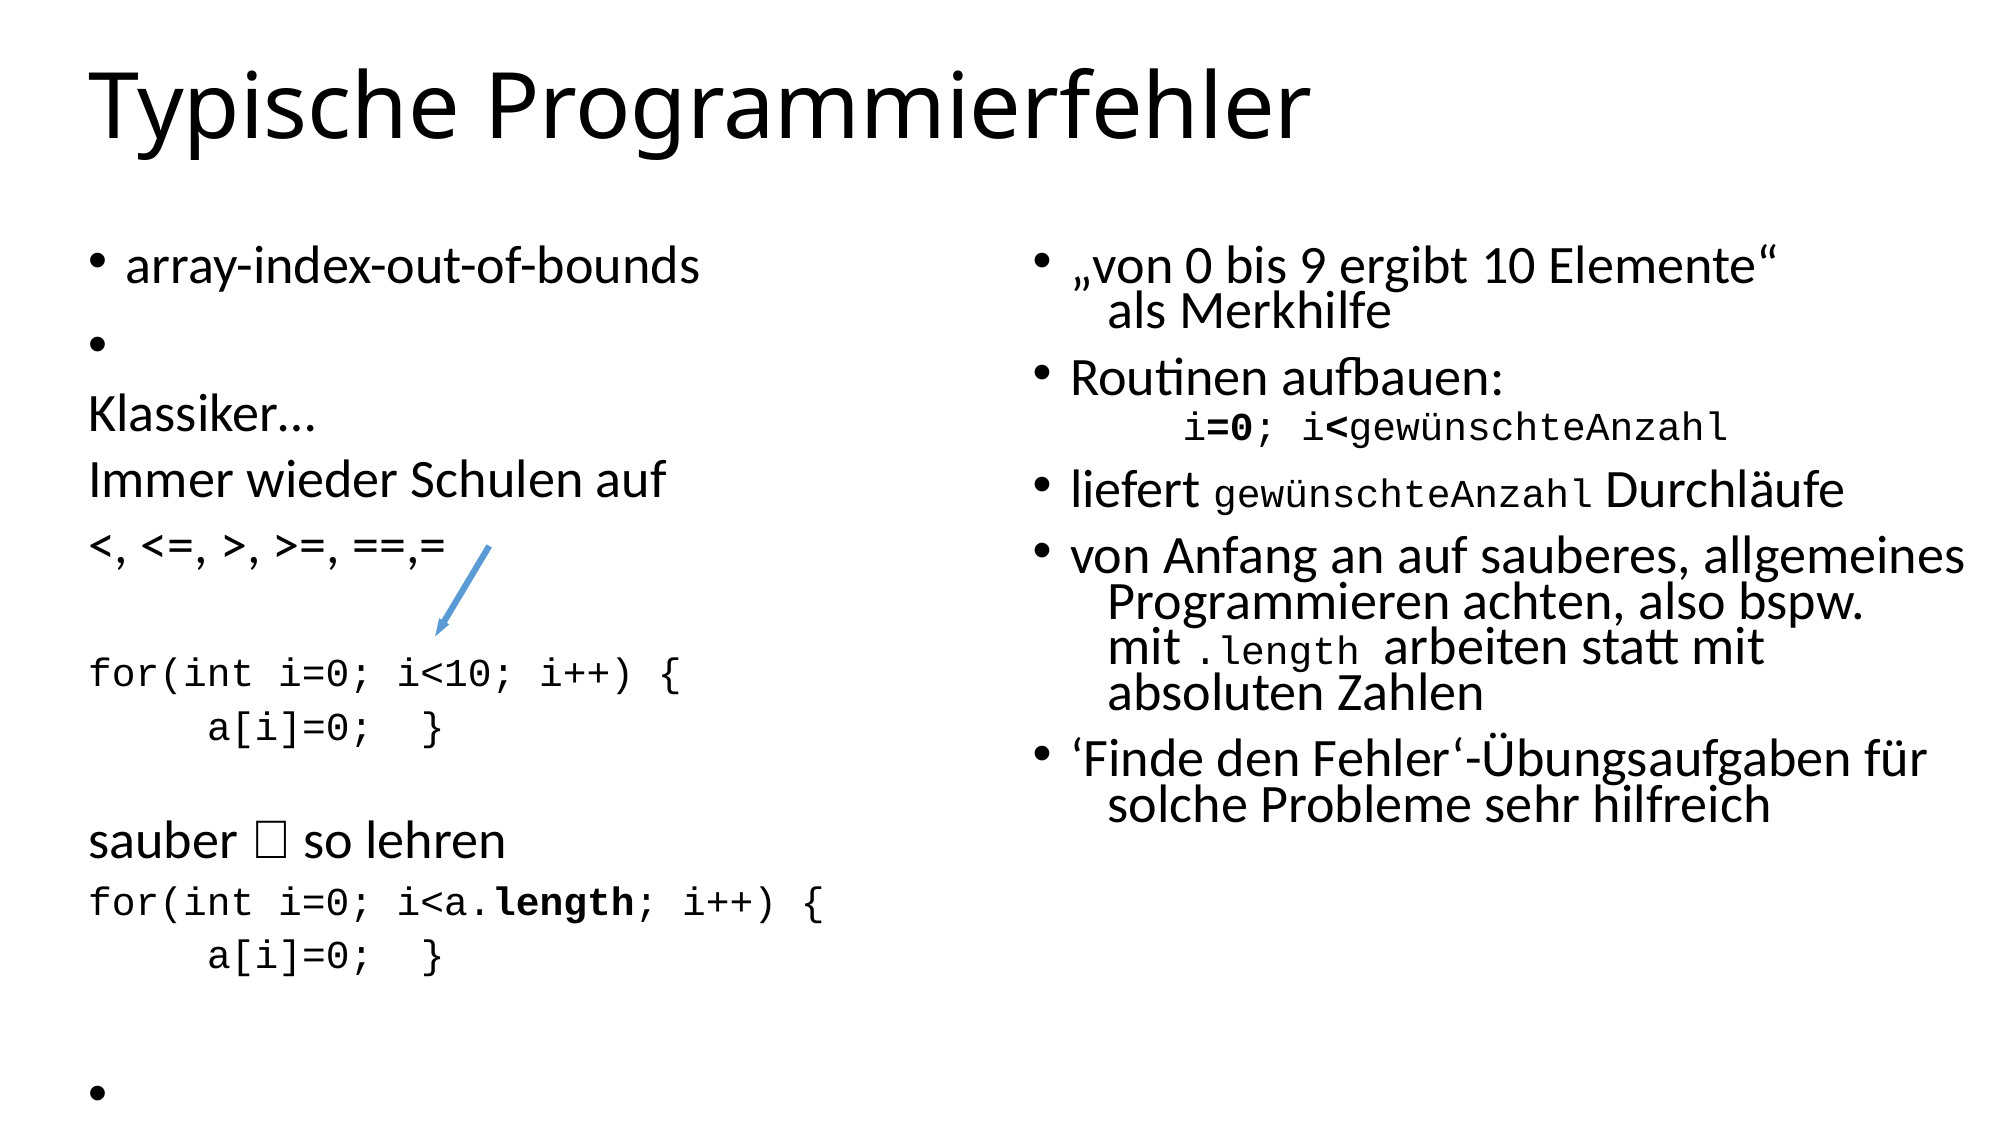

# Typische Programmierfehler
array-index-out-of-bounds
Klassiker…
Immer wieder Schulen auf
<, <=, >, >=, ==,=
for(int i=0; i<10; i++) {
 a[i]=0; }
sauber  so lehren
for(int i=0; i<a.length; i++) {
 a[i]=0; }
„von 0 bis 9 ergibt 10 Elemente“
als Merkhilfe
Routinen aufbauen:
	i=0; i<gewünschteAnzahl
liefert gewünschteAnzahl Durchläufe
von Anfang an auf sauberes, allgemeines Programmieren achten, also bspw. mit .length arbeiten statt mit absoluten Zahlen
‘Finde den Fehler‘-Übungsaufgaben für solche Probleme sehr hilfreich